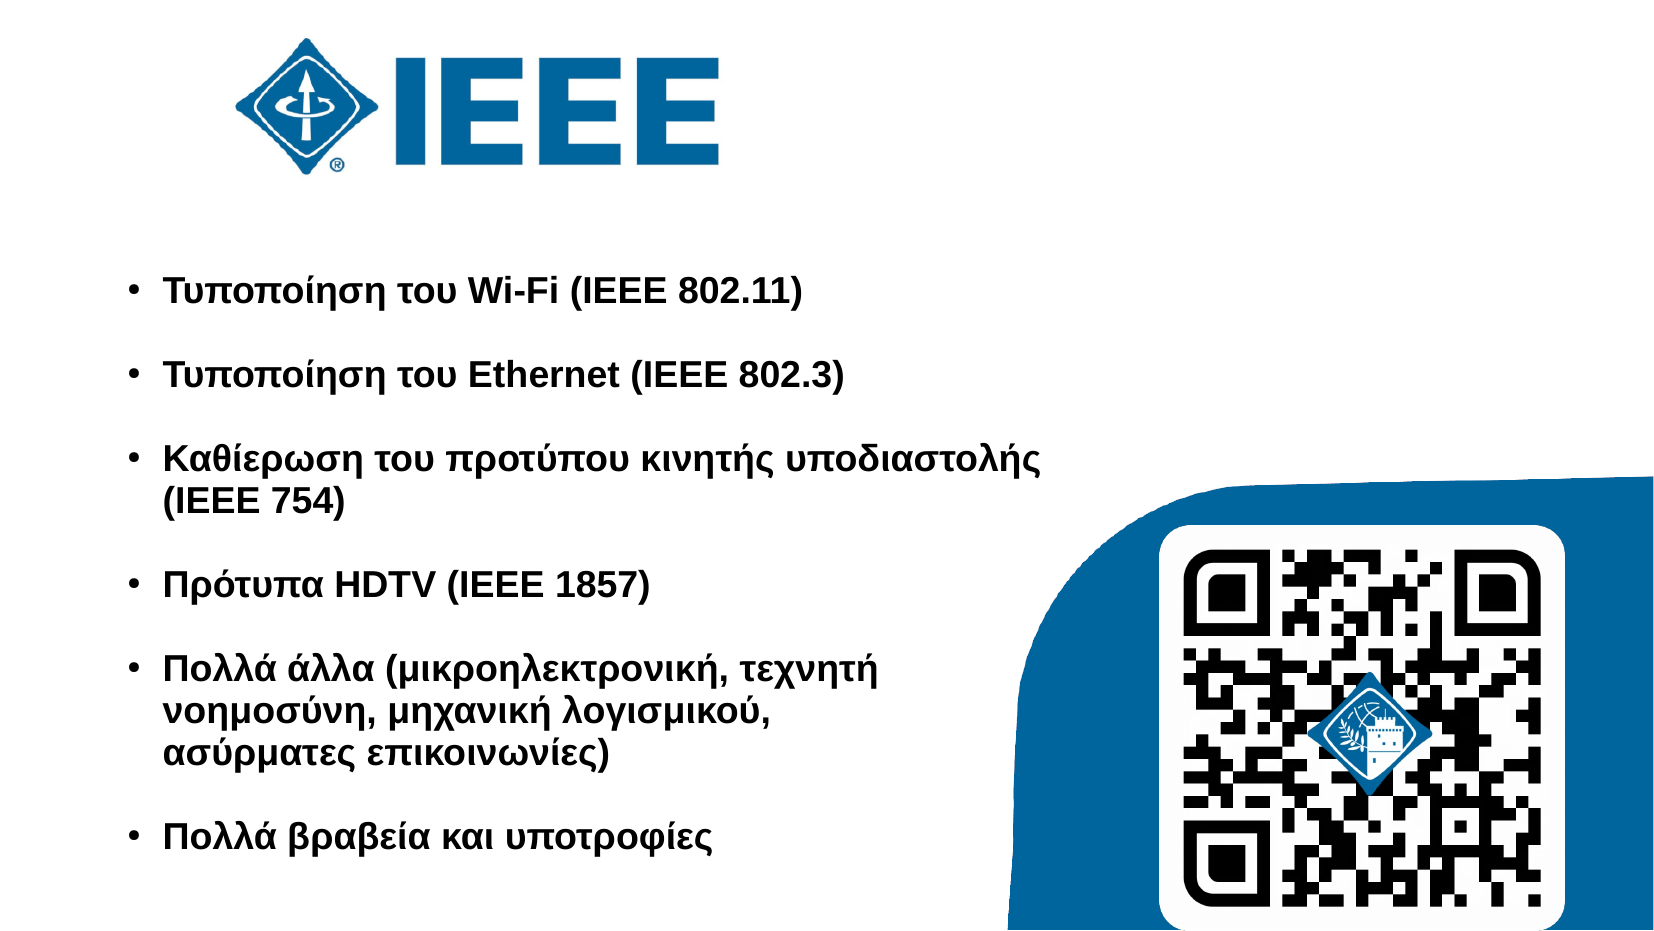

#
Τυποποίηση του Wi-Fi (IEEE 802.11)
Τυποποίηση του Ethernet (IEEE 802.3)
Καθίερωση του προτύπου κινητής υποδιαστολής
(IEEE 754)
Πρότυπα HDTV (IEEE 1857)
Πολλά άλλα (μικροηλεκτρονική, τεχνητή
νοημοσύνη, μηχανική λογισμικού,
ασύρματες επικοινωνίες)
Πολλά βραβεία και υποτροφίες